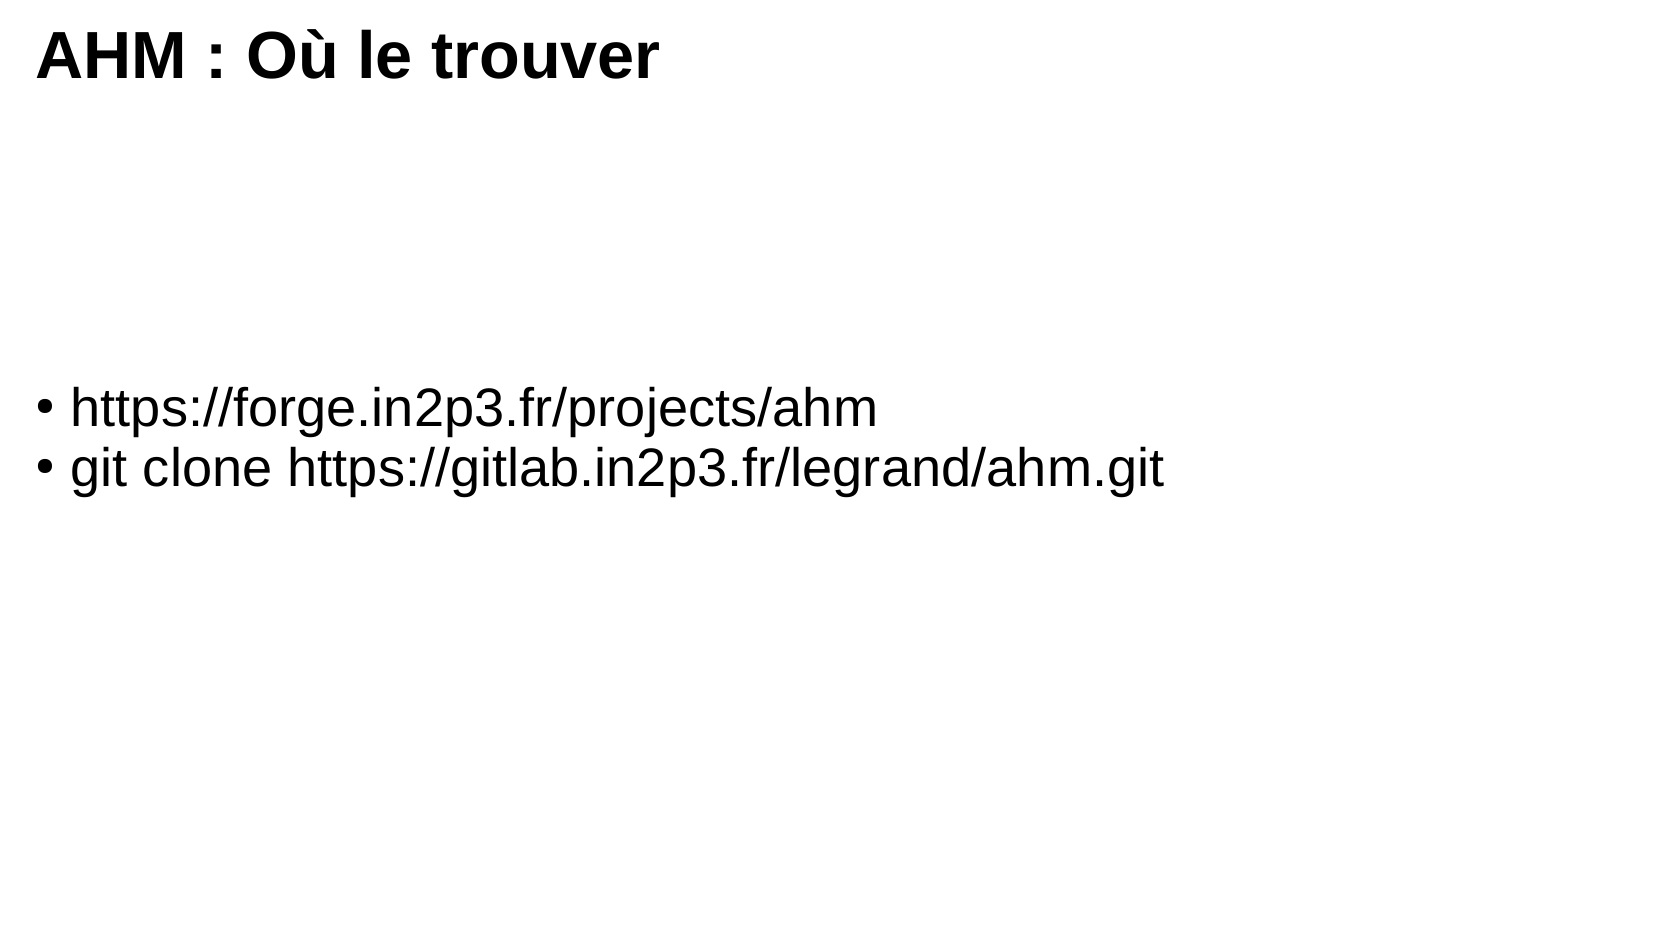

# AHM : Où le trouver
https://forge.in2p3.fr/projects/ahm
git clone https://gitlab.in2p3.fr/legrand/ahm.git